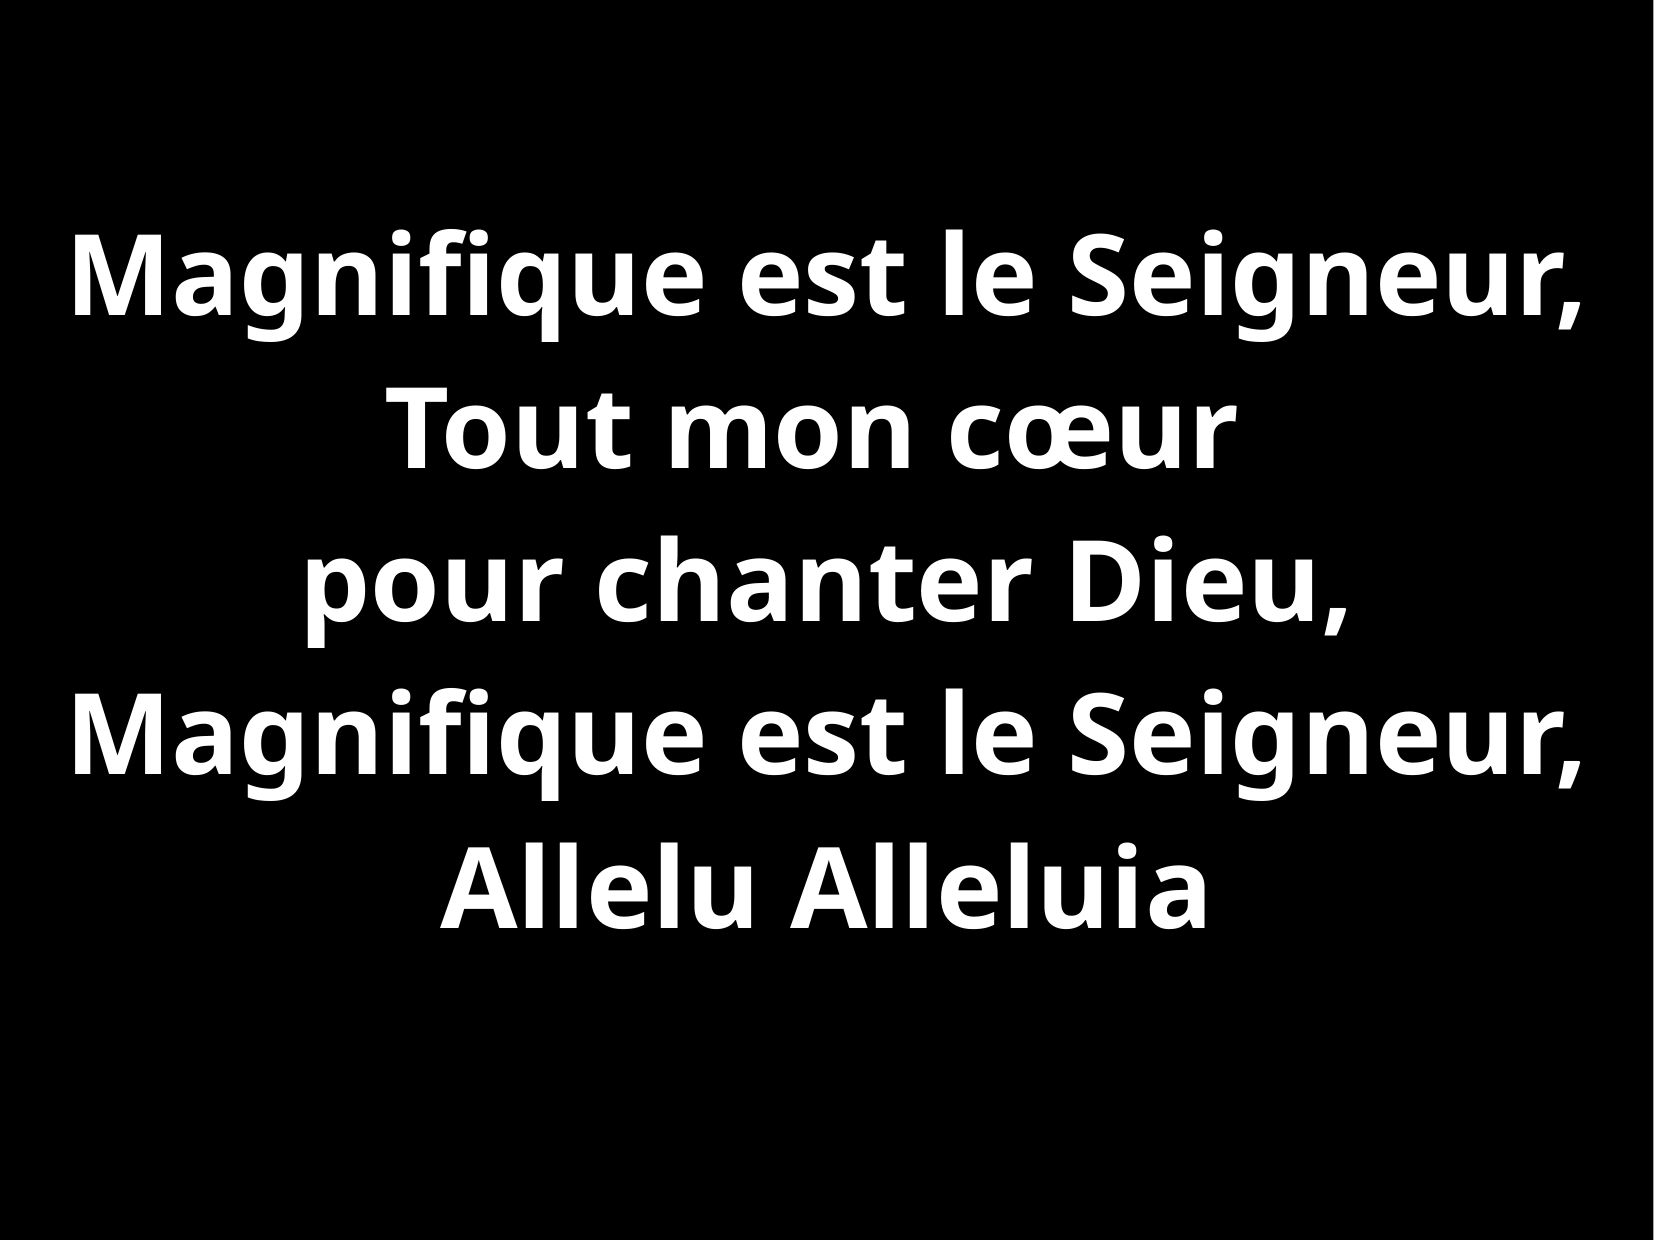

# Magnifique est le Seigneur, Tout mon cœur
pour chanter Dieu,
Magnifique est le Seigneur, Allelu Alleluia